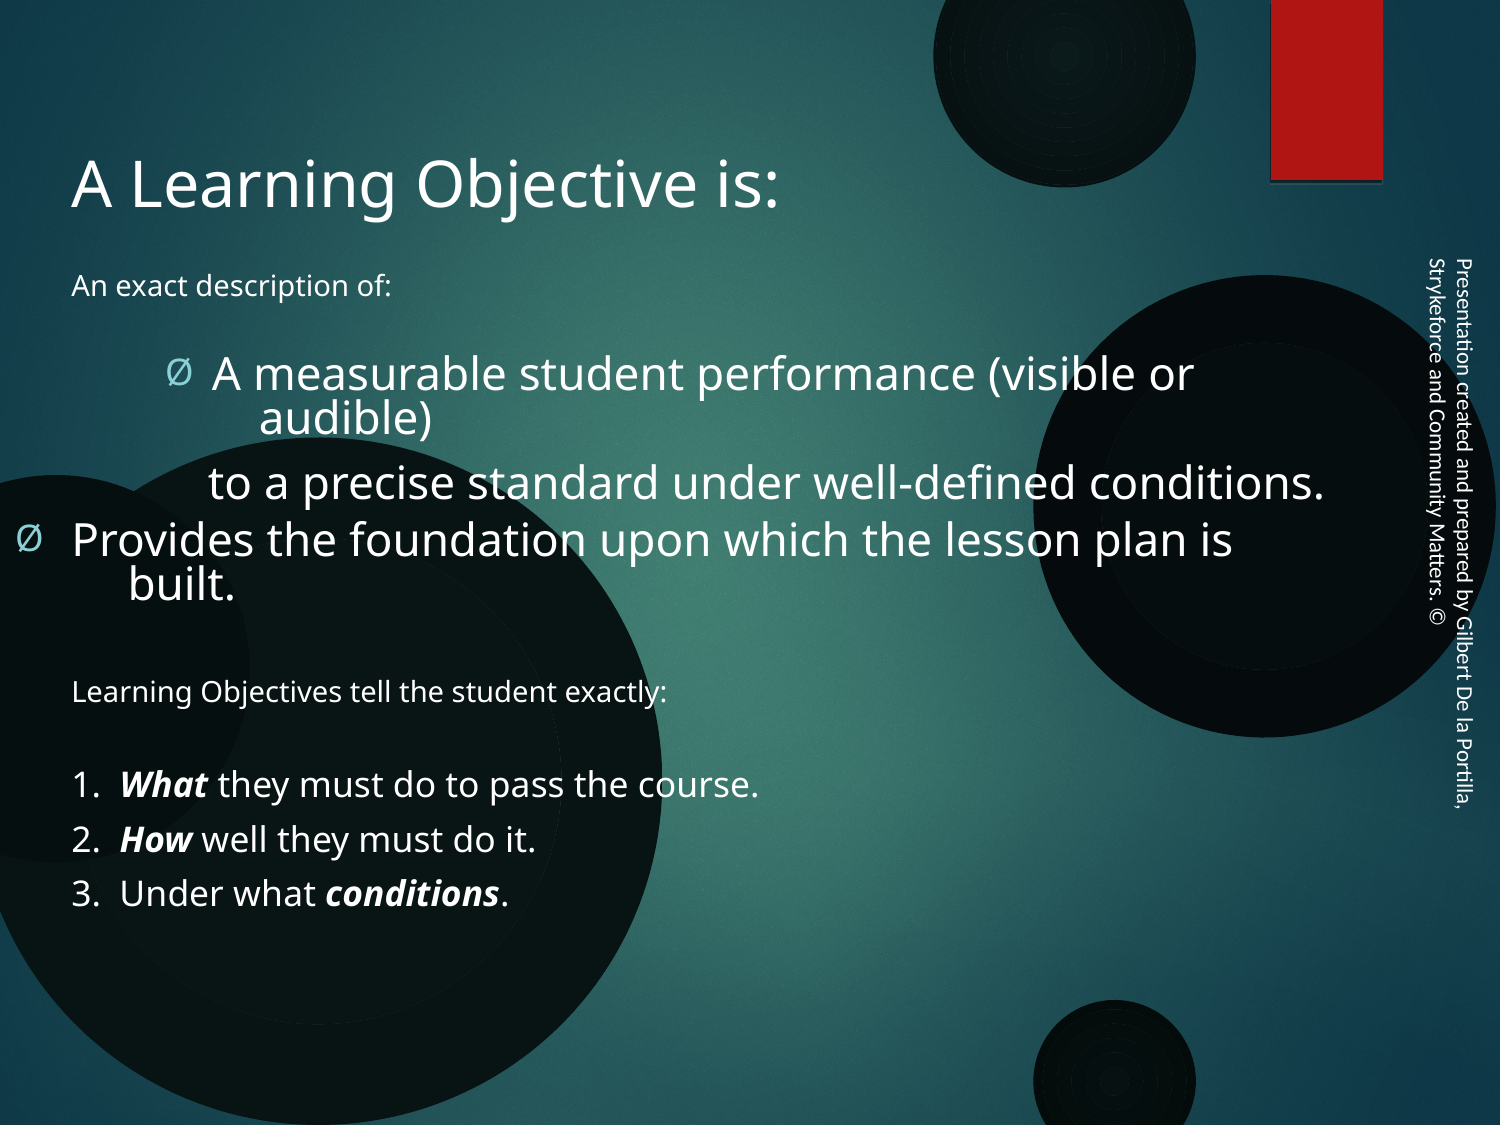

# A Learning Objective is:
An exact description of:
A measurable student performance (visible or audible)
 to a precise standard under well-defined conditions.
Provides the foundation upon which the lesson plan is built.
Learning Objectives tell the student exactly:
1. What they must do to pass the course.
2. How well they must do it.
3. Under what conditions.
Presentation created and prepared by Gilbert De la Portilla, Strykeforce and Community Matters. ©